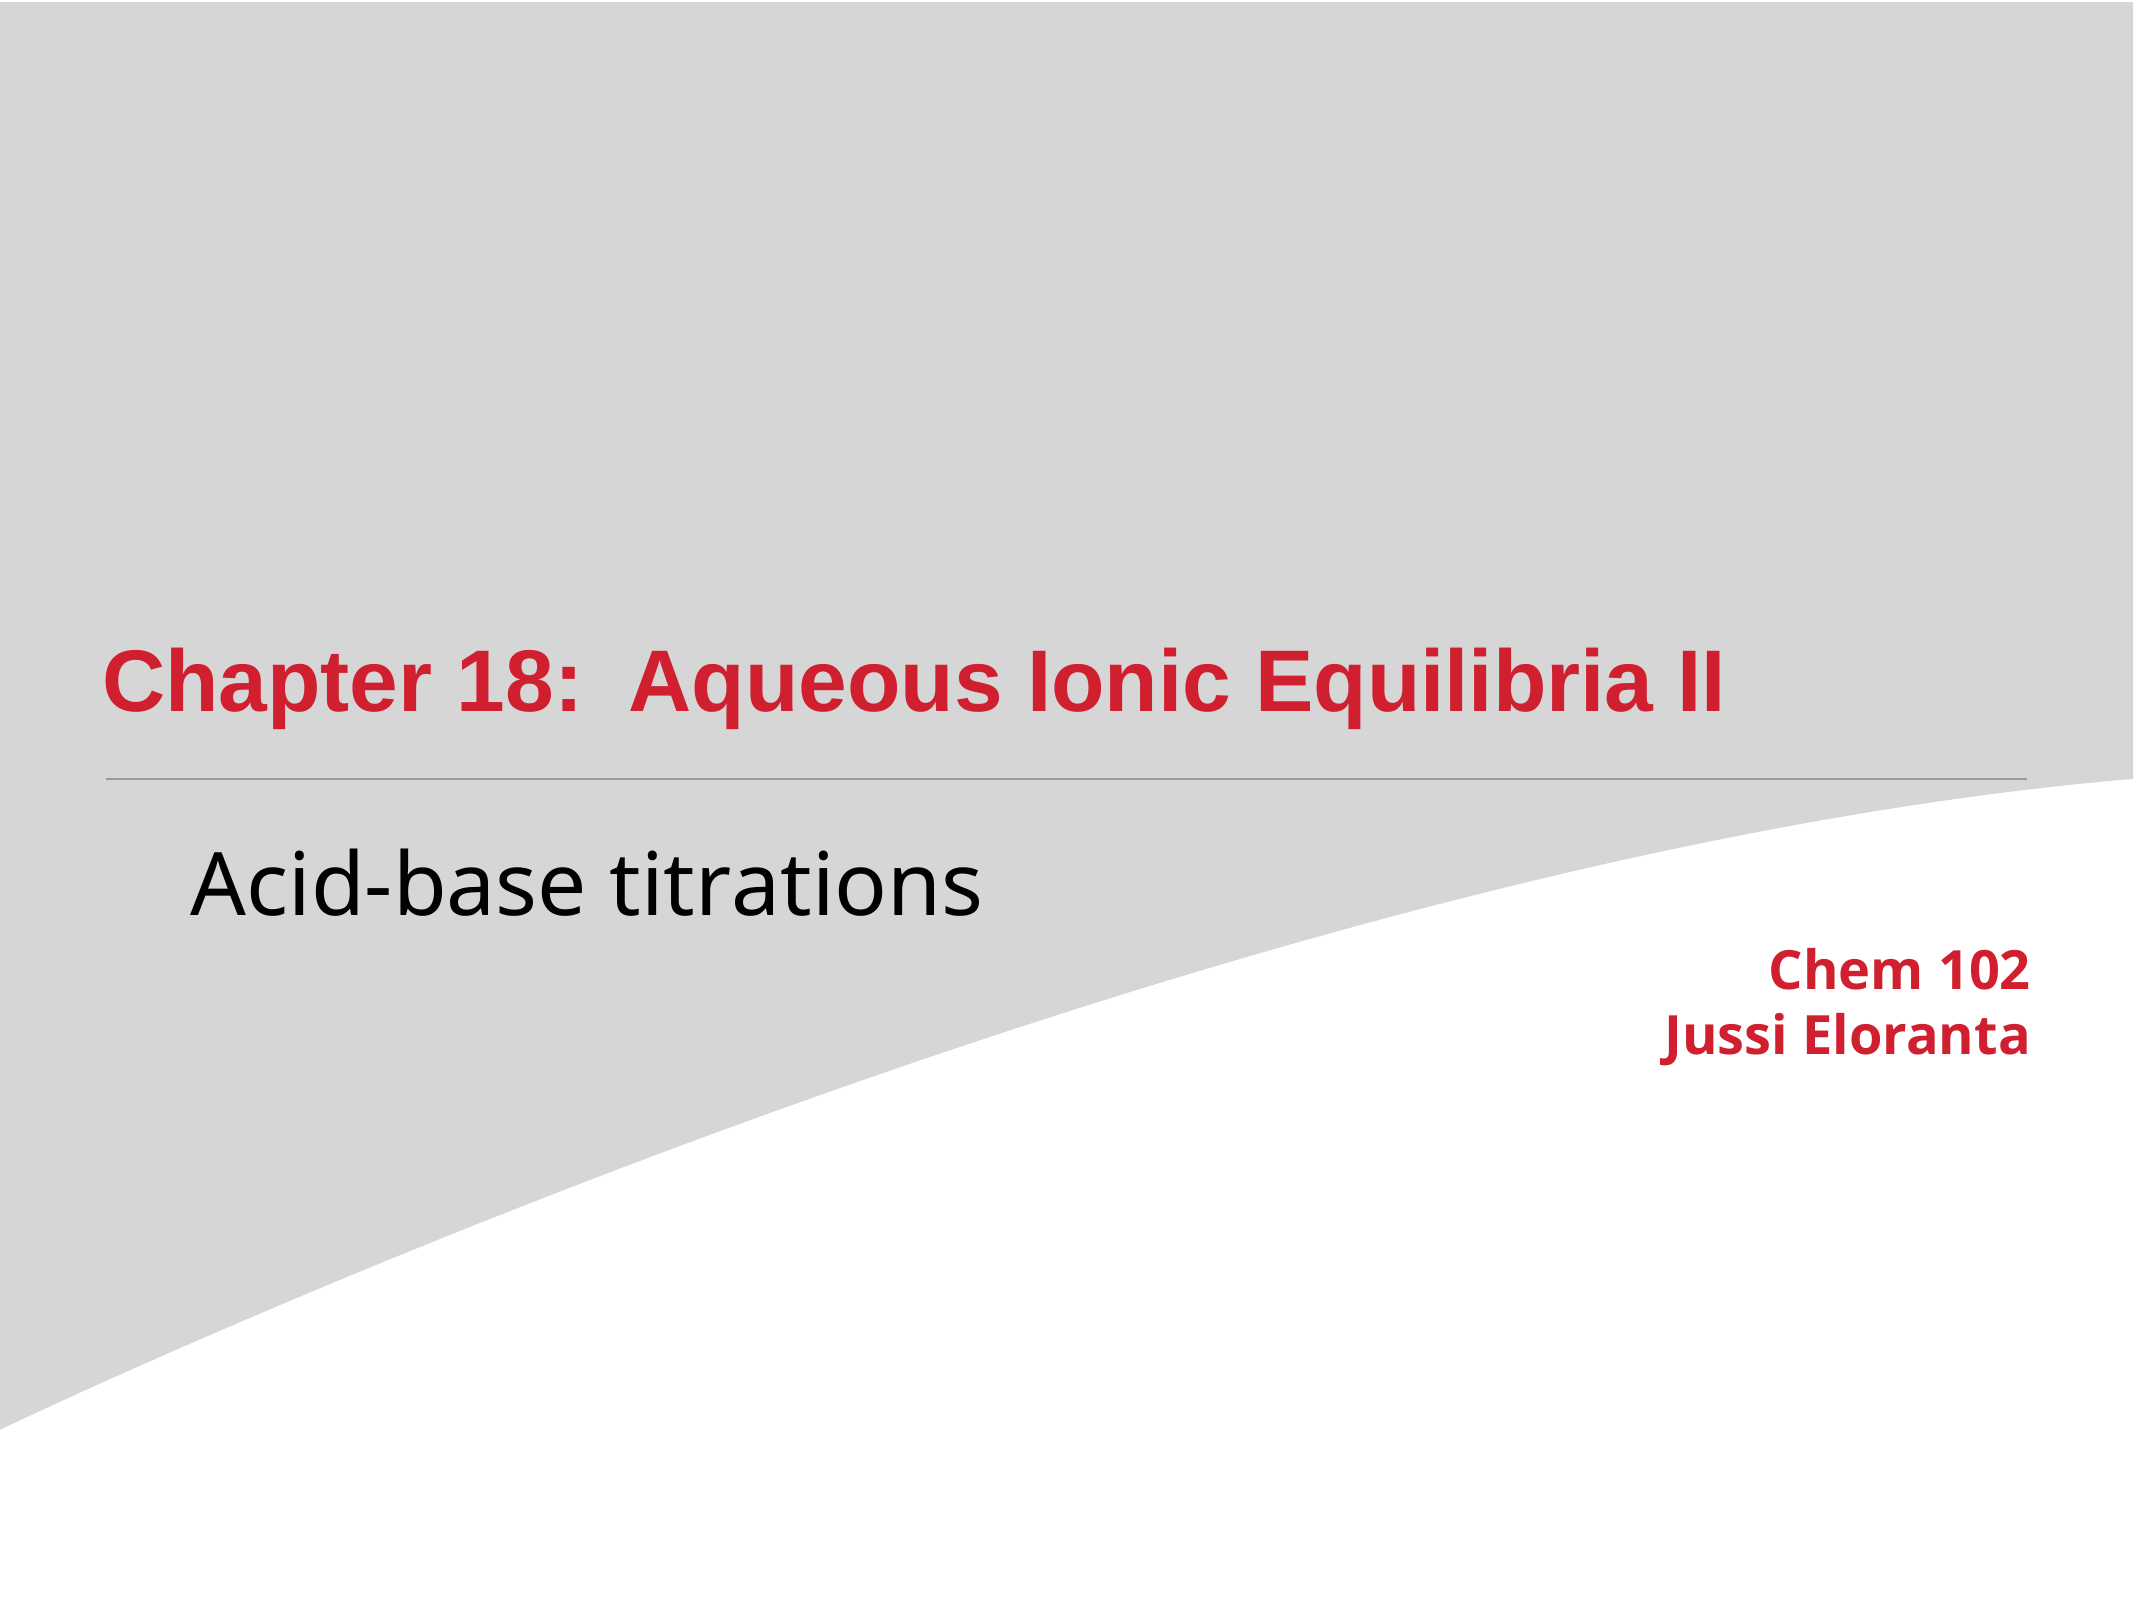

# Chapter 18: Aqueous Ionic Equilibria II
Acid-base titrations
Chem 102
Jussi Eloranta